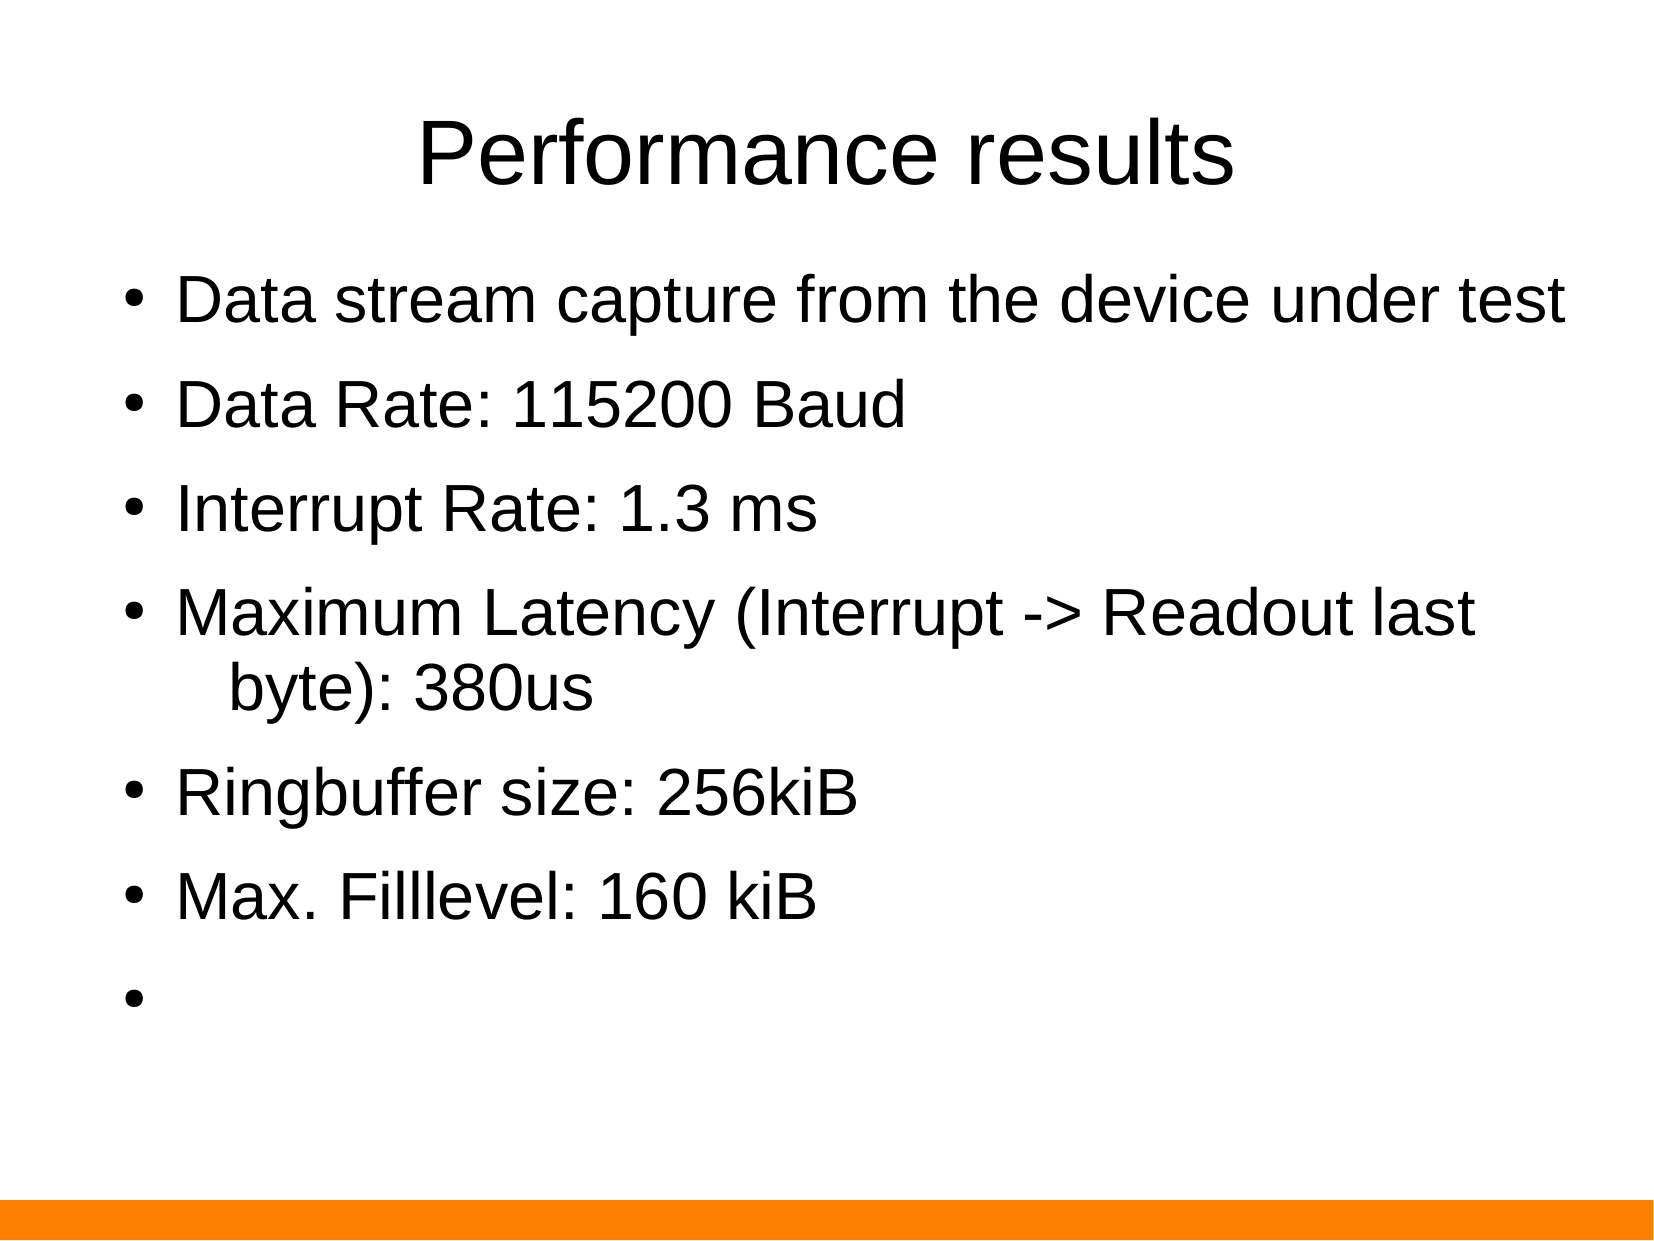

# Performance results
Data stream capture from the device under test
Data Rate: 115200 Baud
Interrupt Rate: 1.3 ms
Maximum Latency (Interrupt -> Readout last byte): 380us
Ringbuffer size: 256kiB
Max. Filllevel: 160 kiB